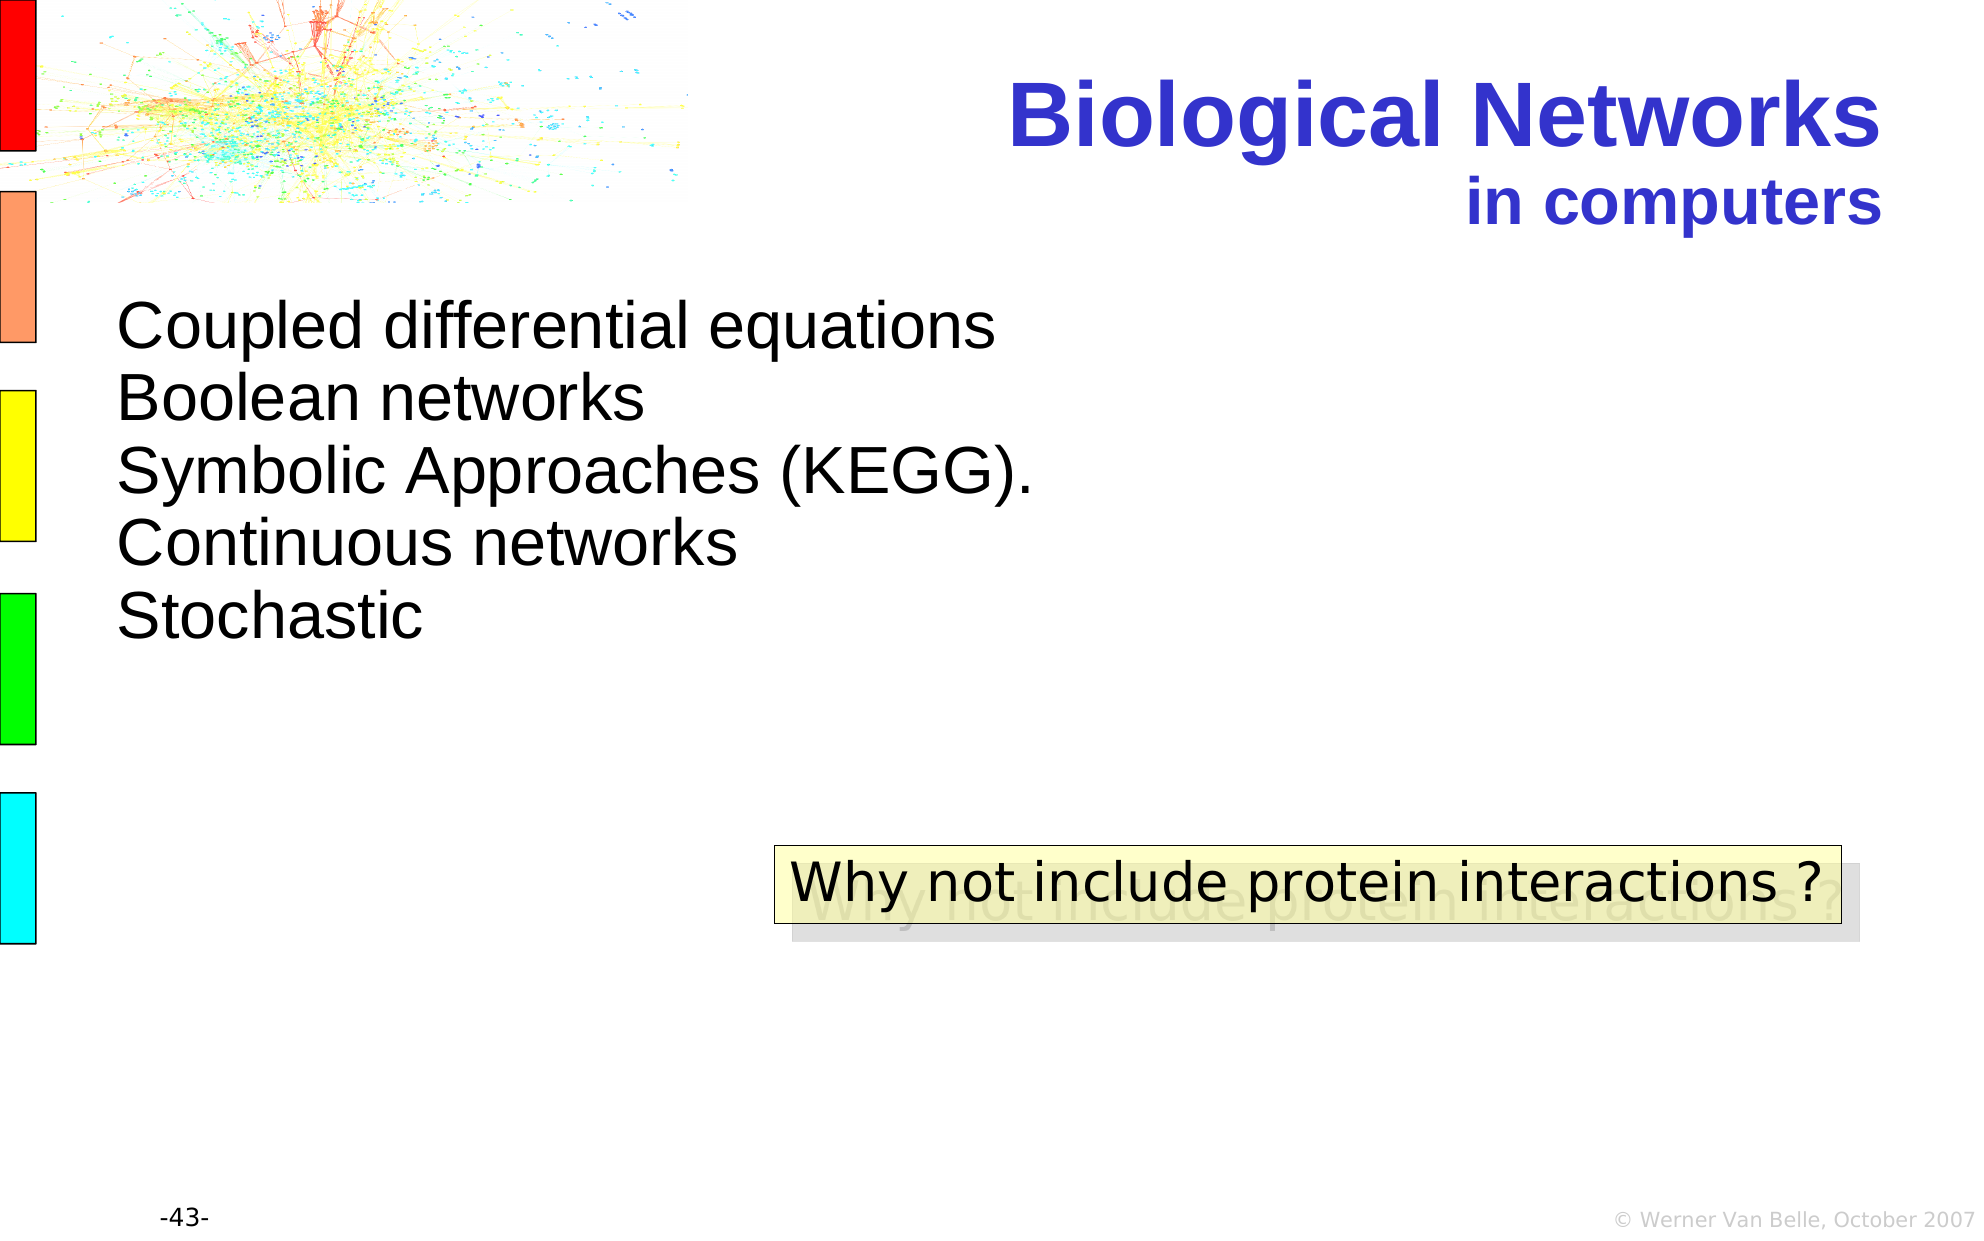

# Biological Networks in computers
Coupled differential equations
Boolean networks
Symbolic Approaches (KEGG).
Continuous networks
Stochastic
Why not include protein interactions ?